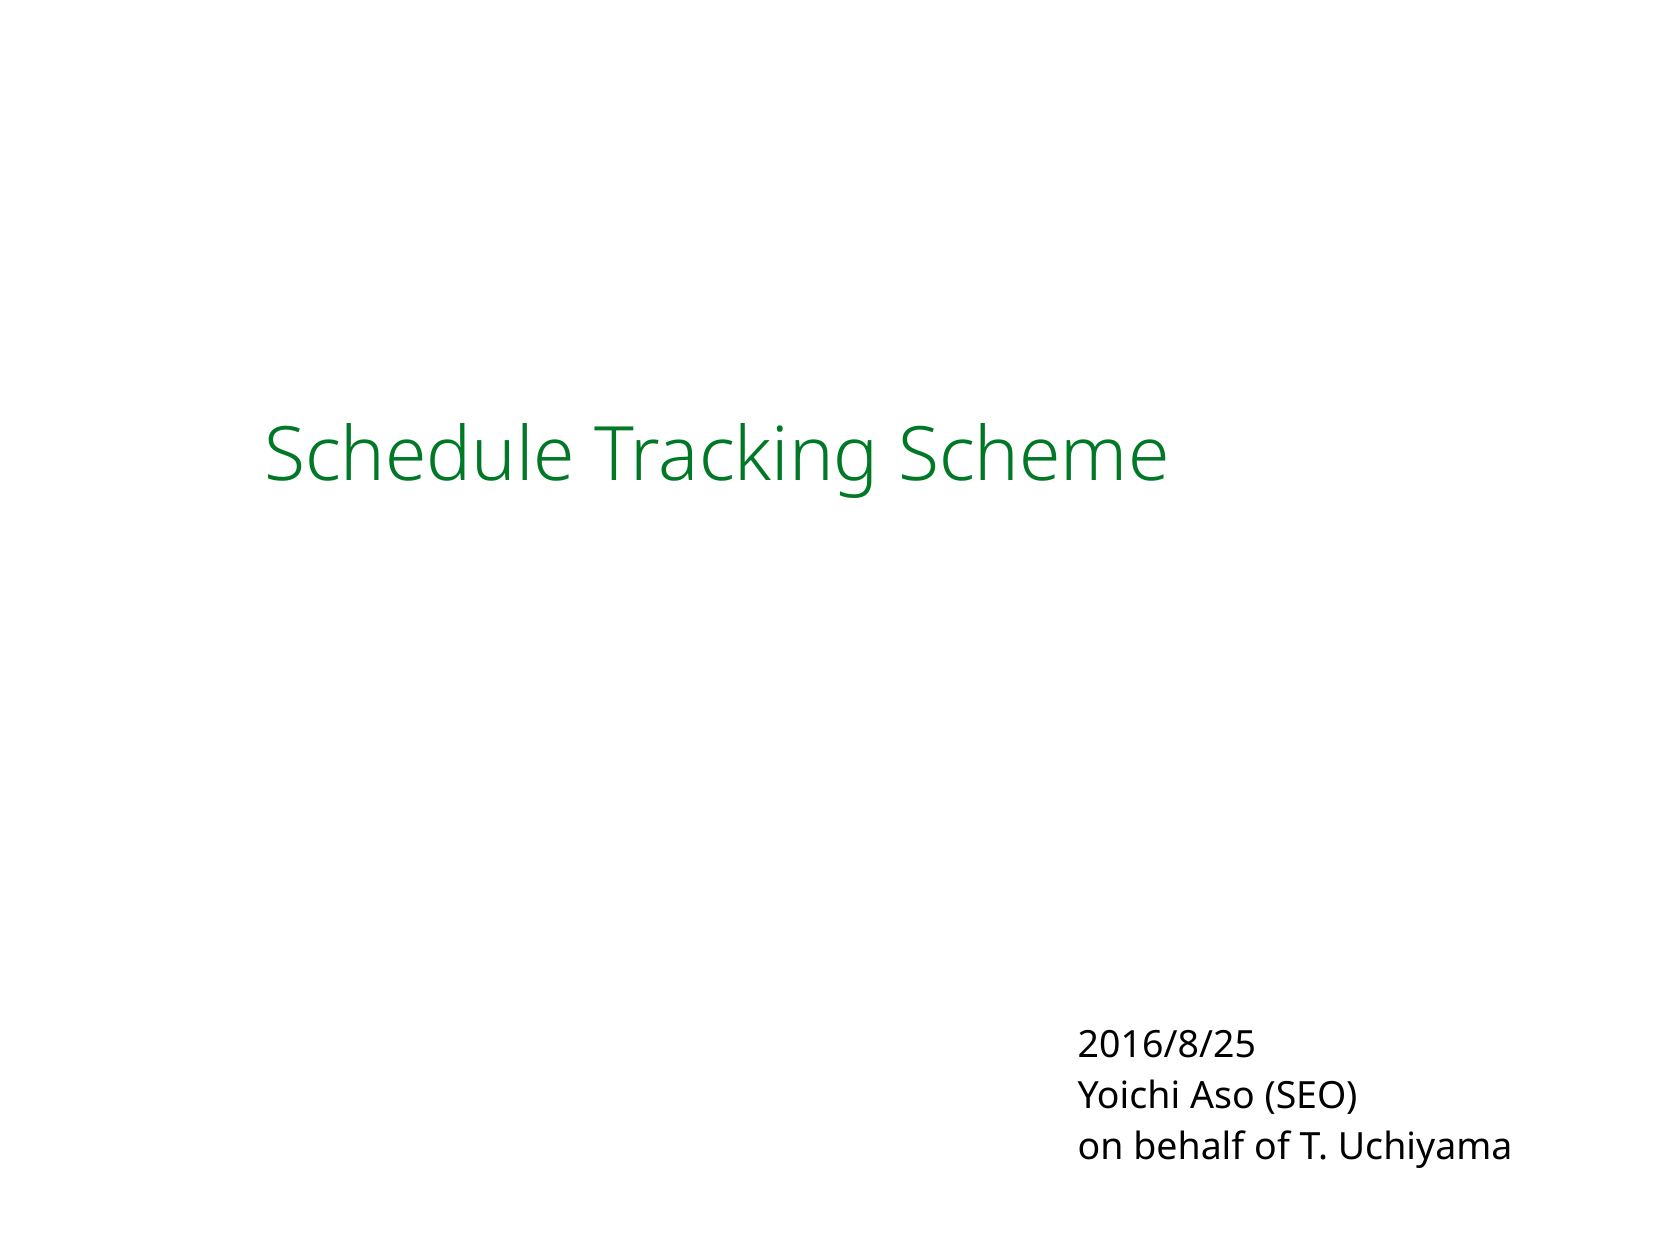

Schedule Tracking Scheme
2016/8/25
Yoichi Aso (SEO)
on behalf of T. Uchiyama